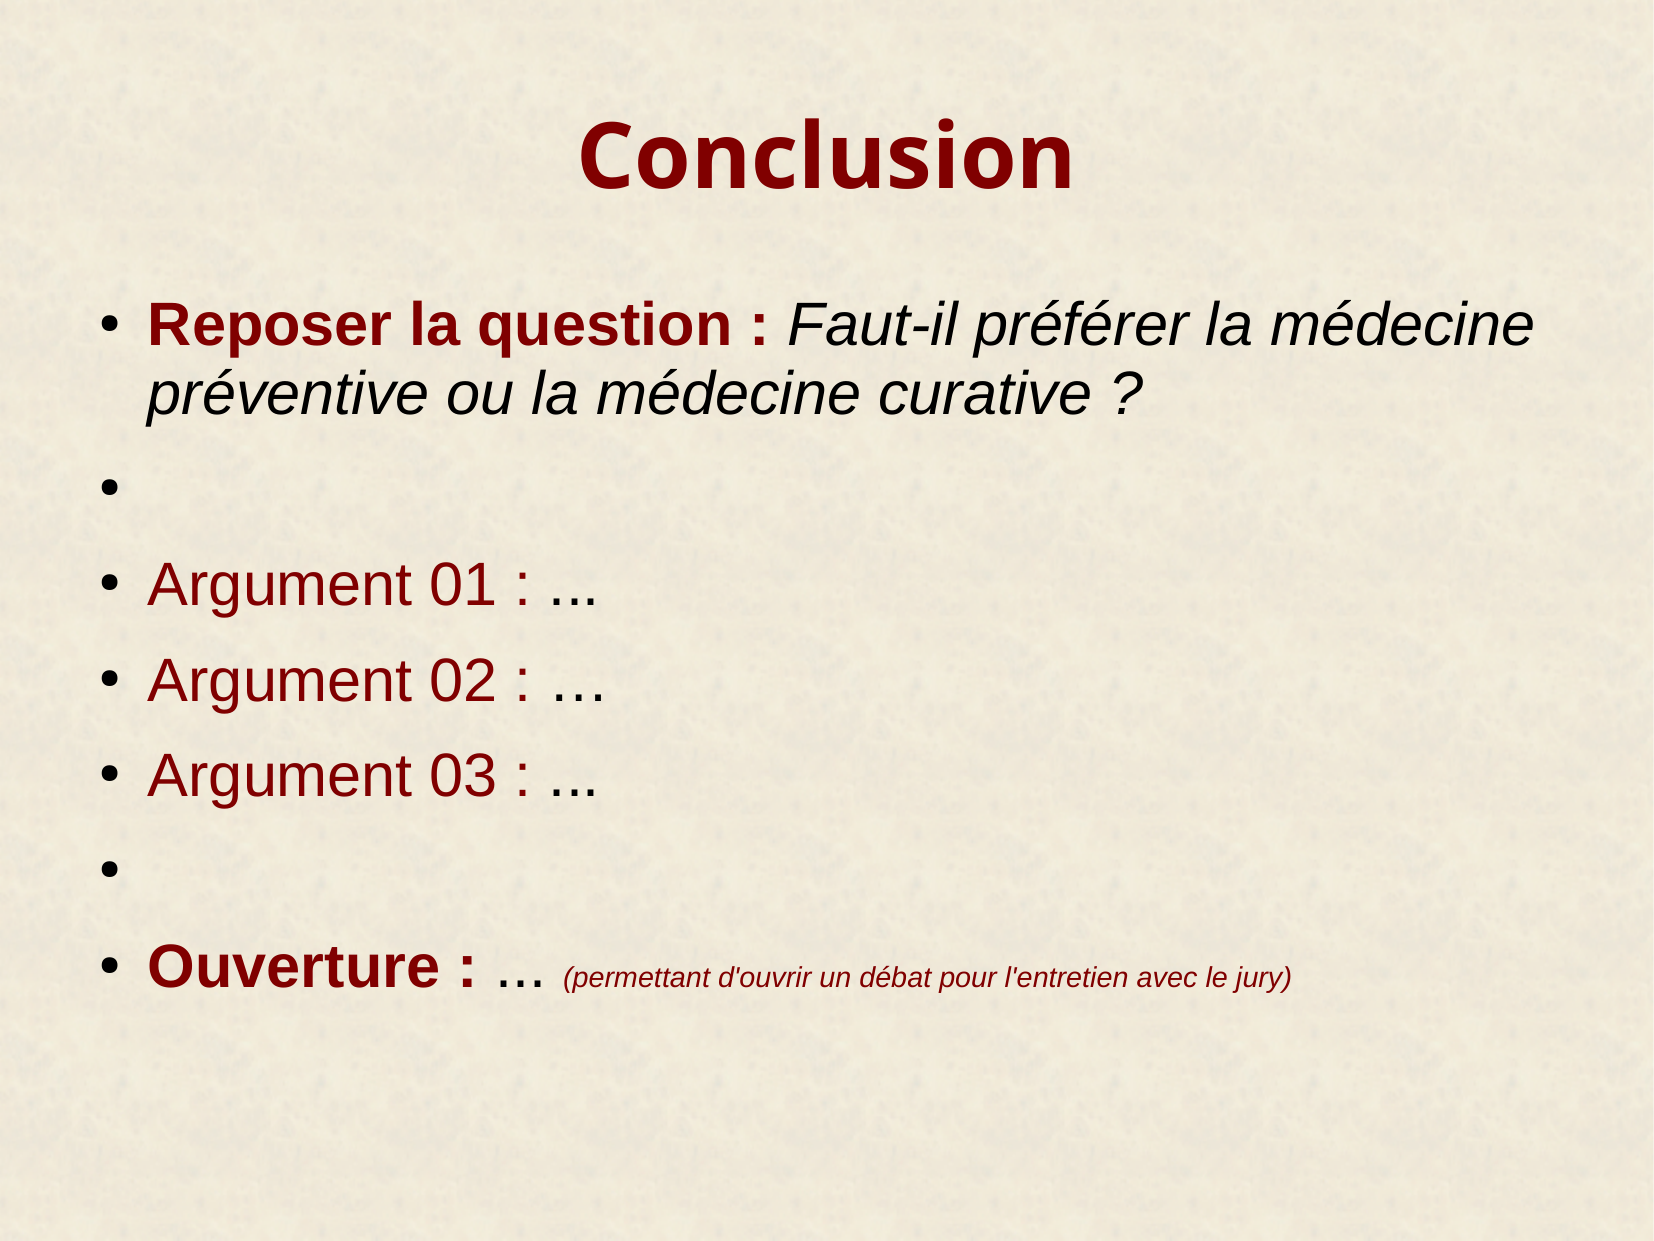

# Conclusion
Reposer la question : Faut-il préférer la médecine préventive ou la médecine curative ?
Argument 01 : ...
Argument 02 : …
Argument 03 : ...
Ouverture : ... (permettant d'ouvrir un débat pour l'entretien avec le jury)